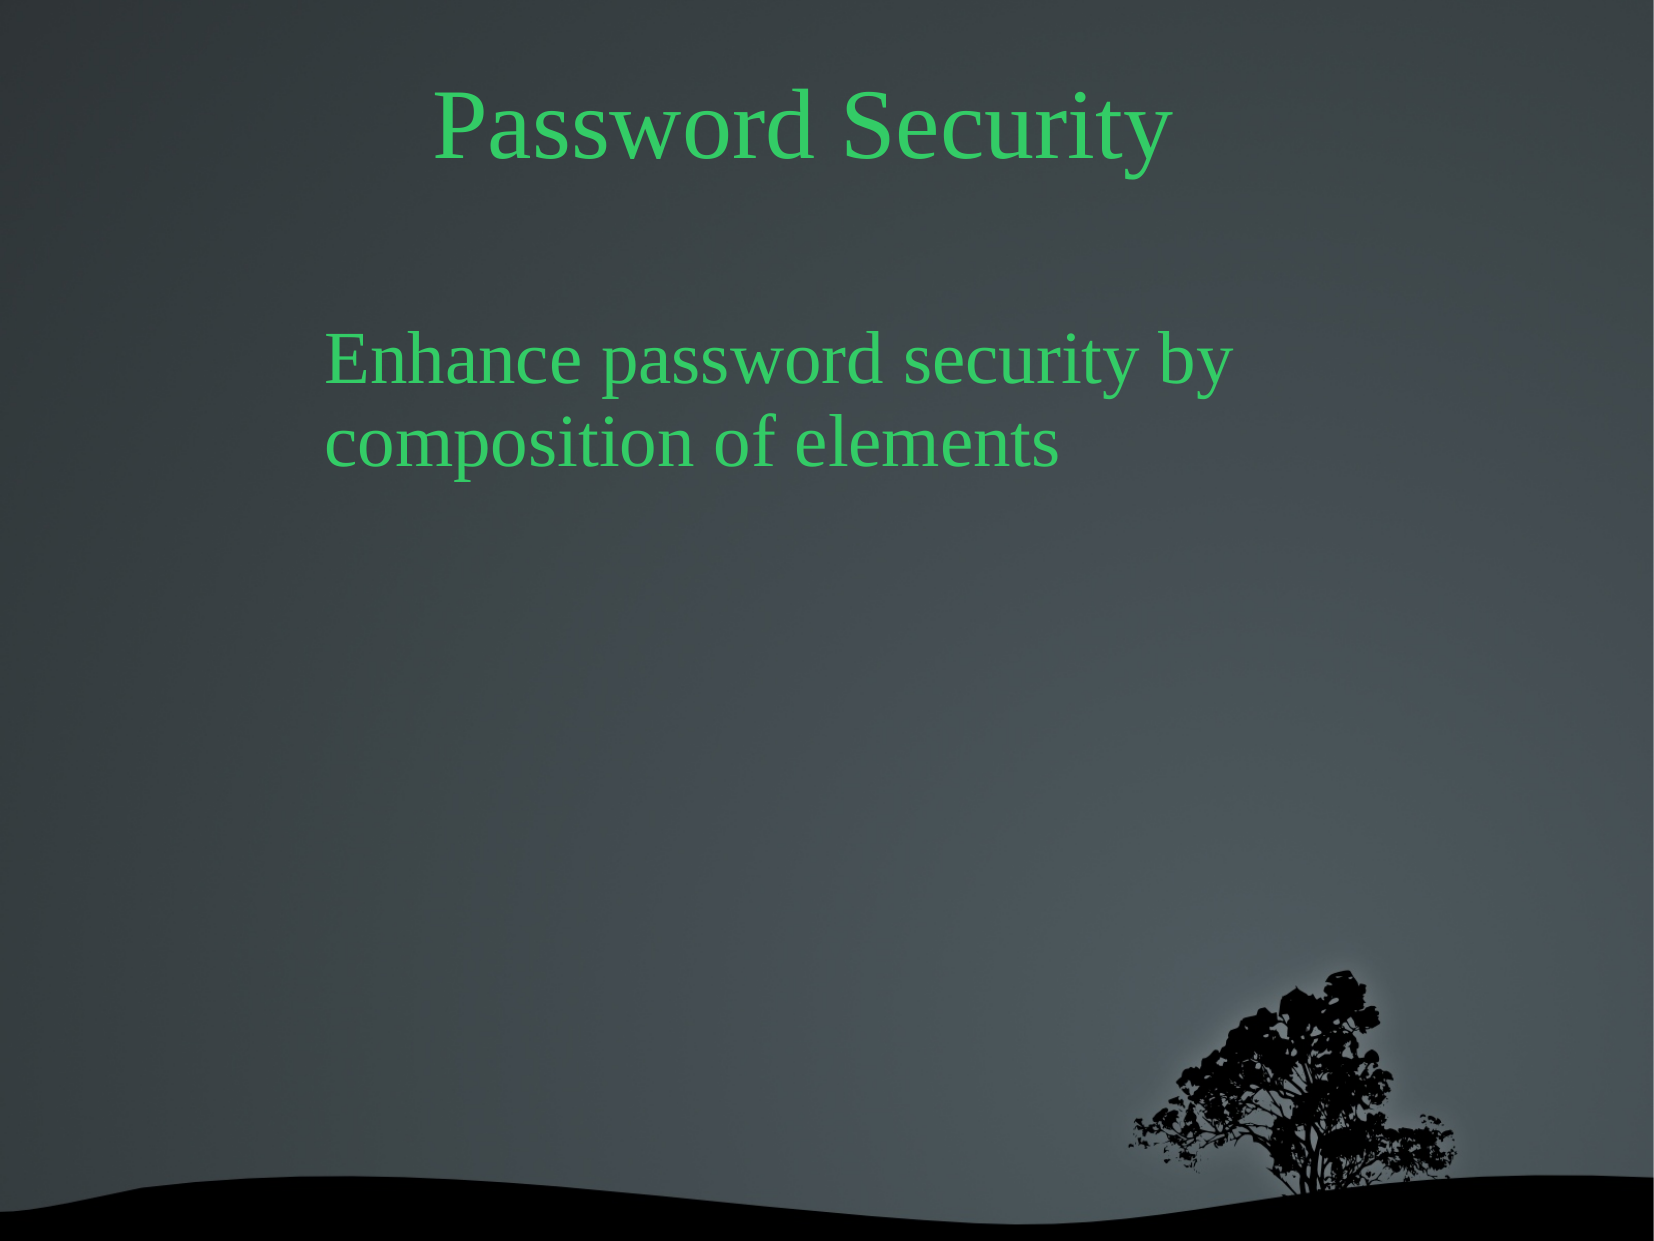

Password Security
Enhance password security by
composition of elements